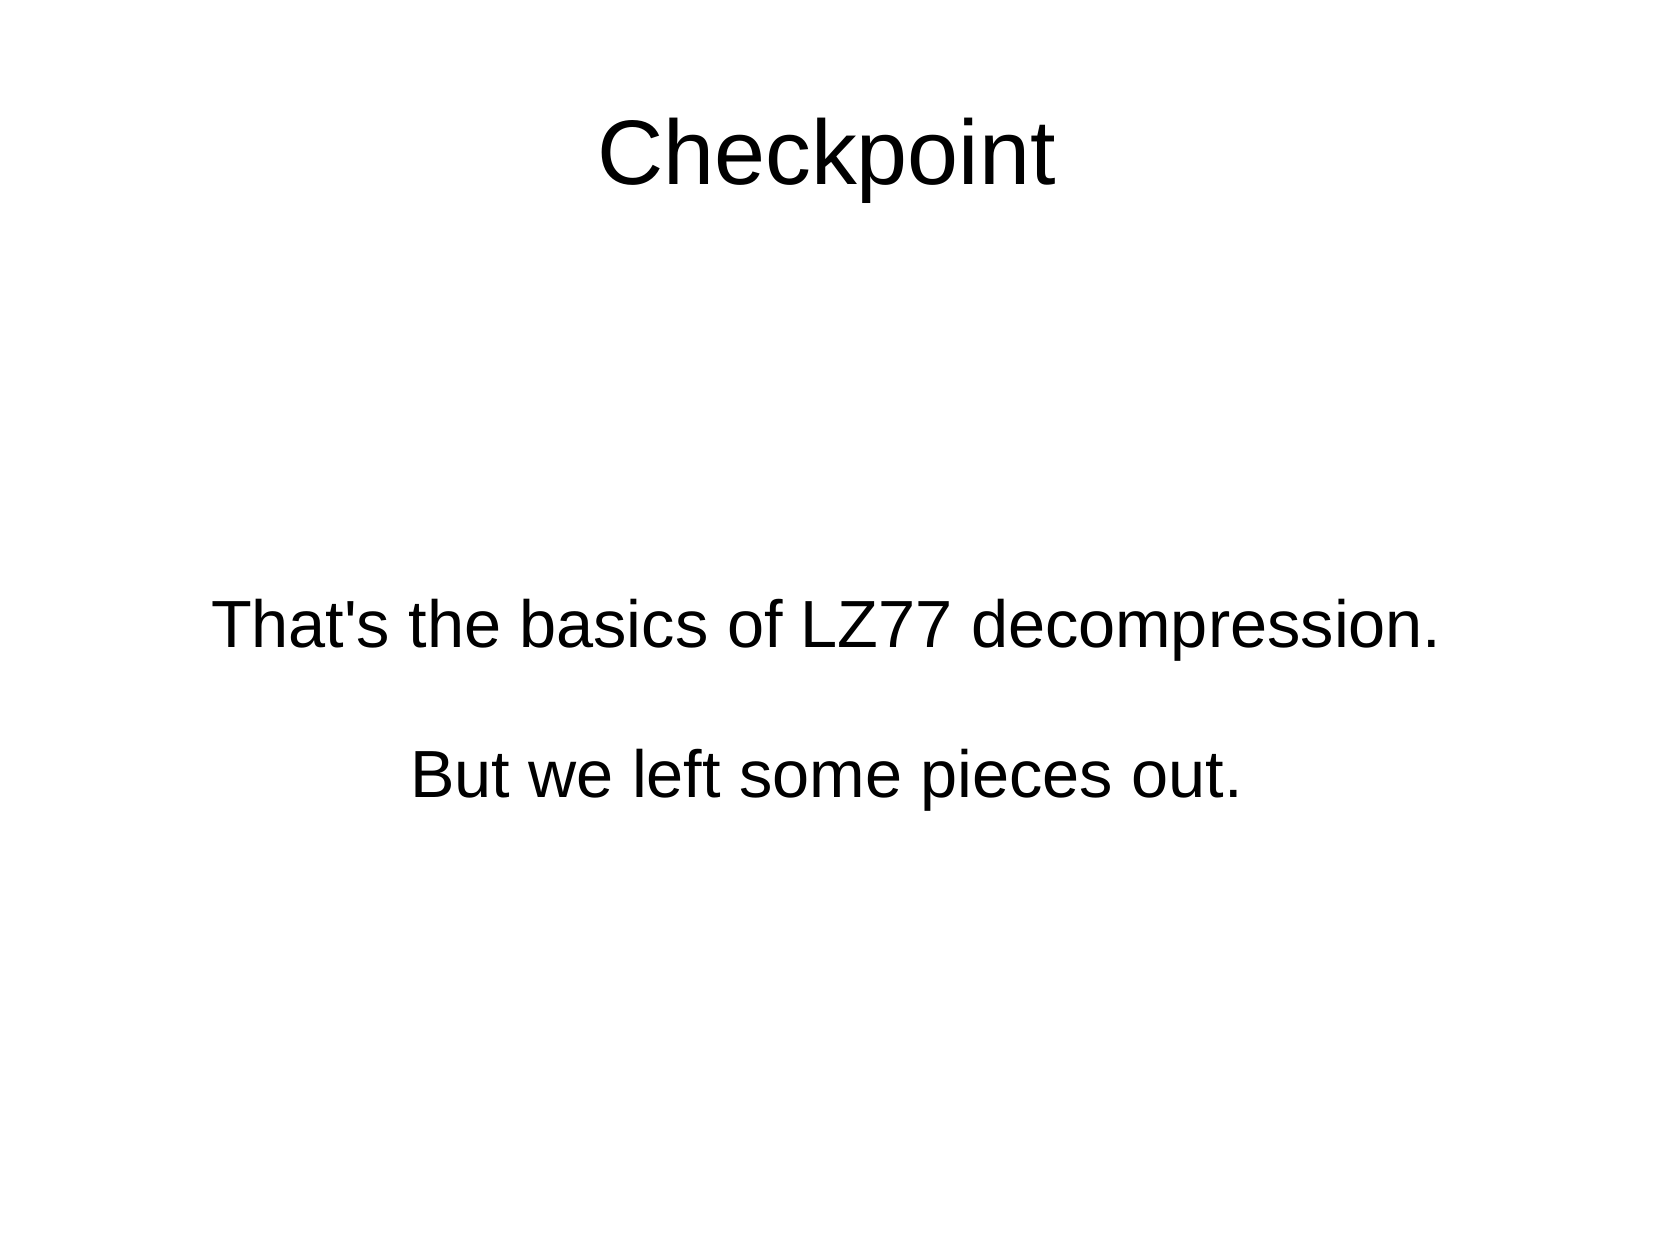

# Checkpoint
That's the basics of LZ77 decompression.
But we left some pieces out.